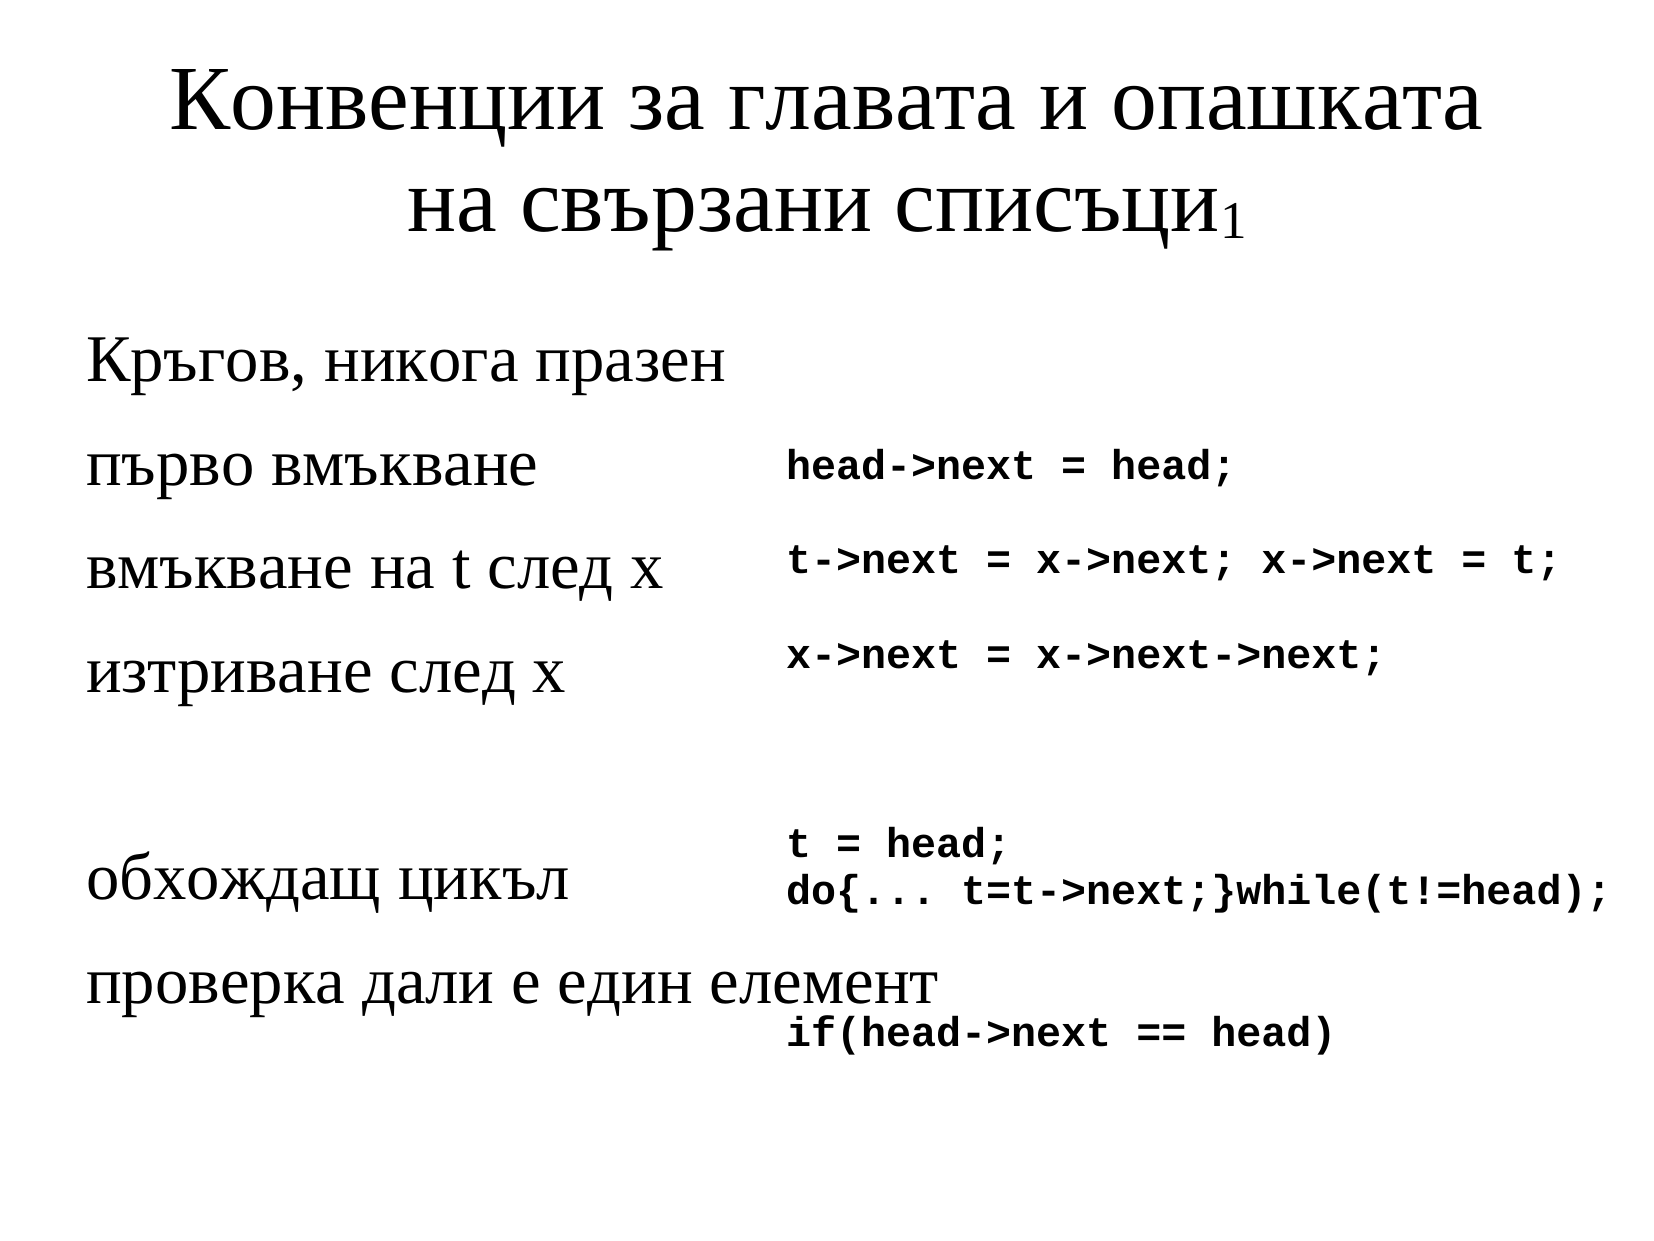

# Конвенции за главата и опашката на свързани списъци1
Кръгов, никога празен
първо вмъкване
вмъкване на t след x
изтриване след x
обхождащ цикъл
проверка дали е един елемент
head->next = head;
t->next = x->next; x->next = t;
x->next = x->next->next;
t = head;
do{... t=t->next;}while(t!=head);
if(head->next == head)